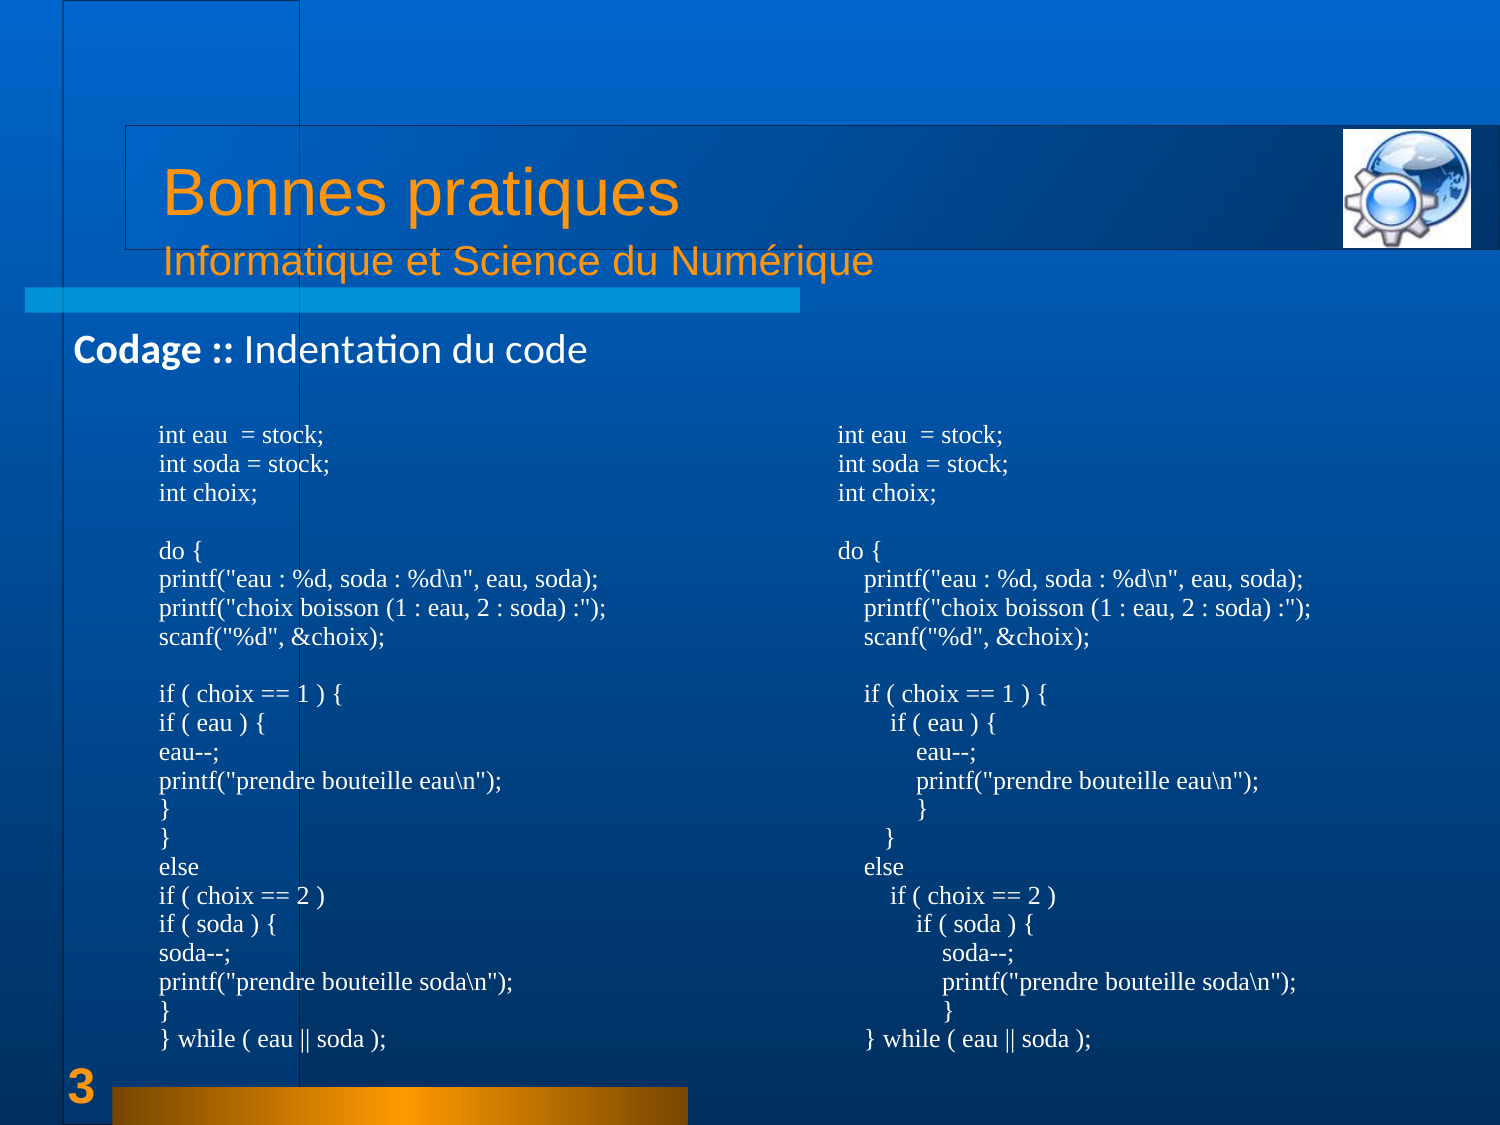

Codage :: Indentation du code
 int eau = stock;
 int soda = stock;
 int choix;
 do {
 printf("eau : %d, soda : %d\n", eau, soda);
 printf("choix boisson (1 : eau, 2 : soda) :");
 scanf("%d", &choix);
 if ( choix == 1 ) {
 if ( eau ) {
 eau--;
 printf("prendre bouteille eau\n");
 }
 }
 else
 if ( choix == 2 )
 if ( soda ) {
 soda--;
 printf("prendre bouteille soda\n");
 }
 } while ( eau || soda );
 int eau = stock;
 int soda = stock;
 int choix;
 do {
 printf("eau : %d, soda : %d\n", eau, soda);
 printf("choix boisson (1 : eau, 2 : soda) :");
 scanf("%d", &choix);
 if ( choix == 1 ) {
 if ( eau ) {
 eau--;
 printf("prendre bouteille eau\n");
 }
 }
 else
 if ( choix == 2 )
 if ( soda ) {
 soda--;
 printf("prendre bouteille soda\n");
 }
 } while ( eau || soda );